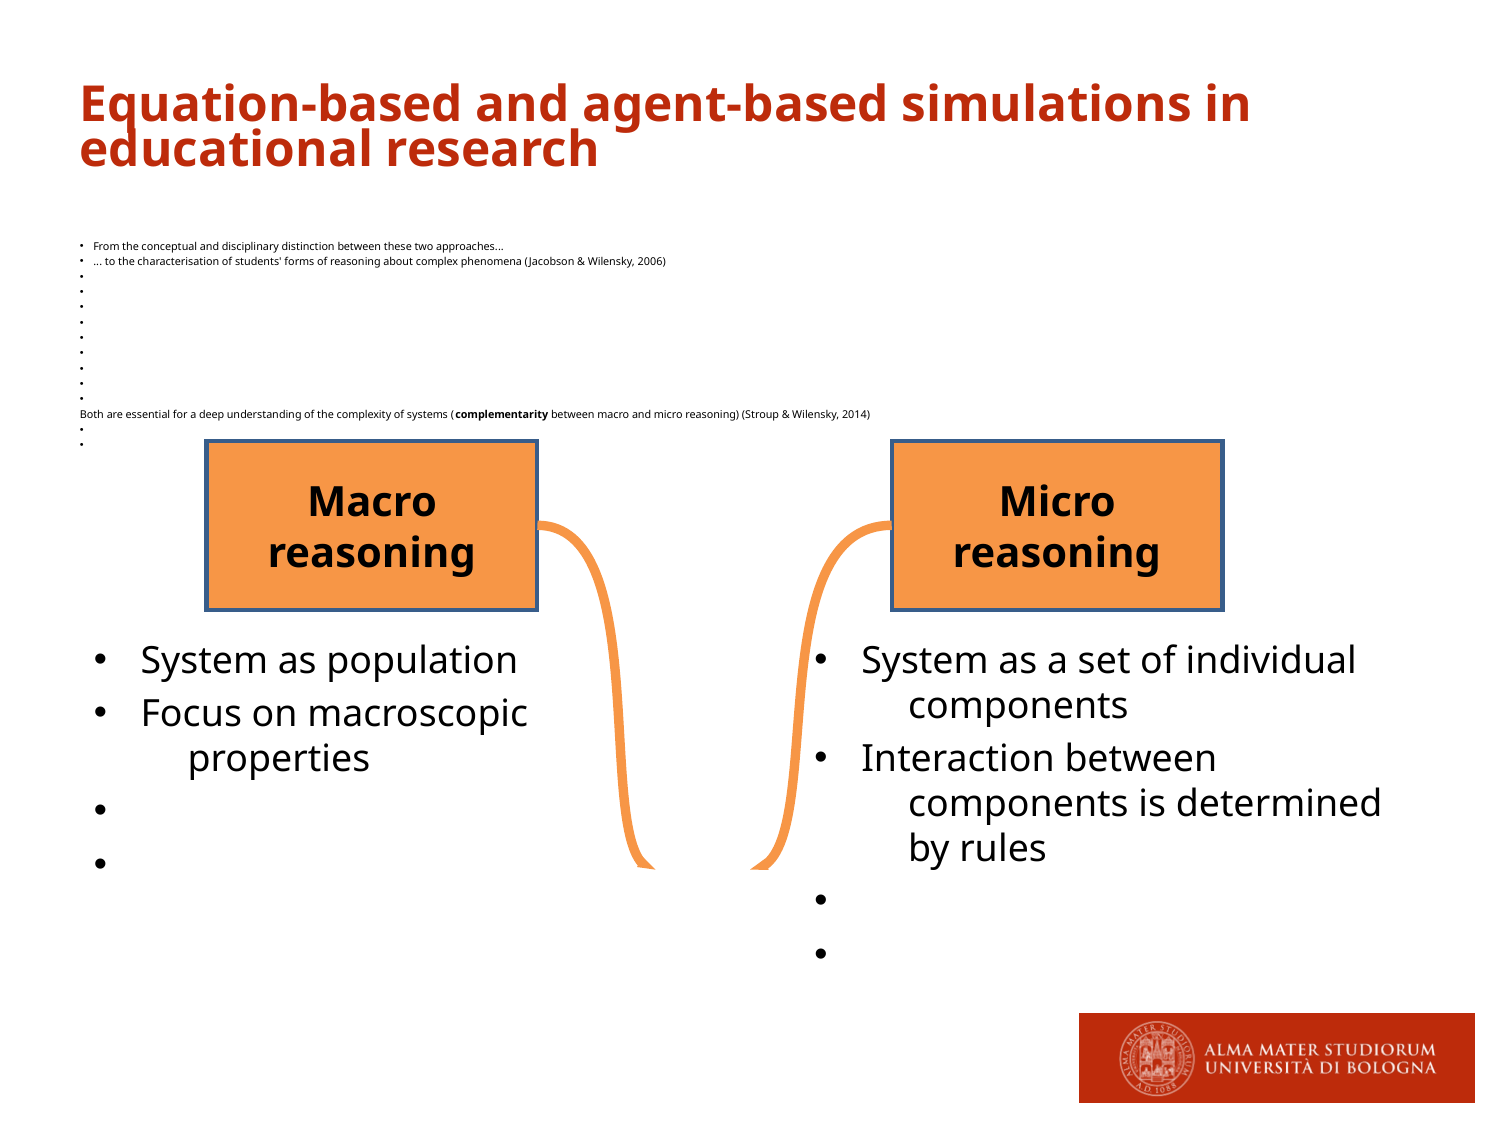

# Equation-based and agent-based simulations in educational research
From the conceptual and disciplinary distinction between these two approaches...
... to the characterisation of students' forms of reasoning about complex phenomena (Jacobson & Wilensky, 2006)
Both are essential for a deep understanding of the complexity of systems (complementarity between macro and micro reasoning) (Stroup & Wilensky, 2014)
Macro reasoning
Micro reasoning
System as population
Focus on macroscopic properties
System as a set of individual components
Interaction between components is determined by rules